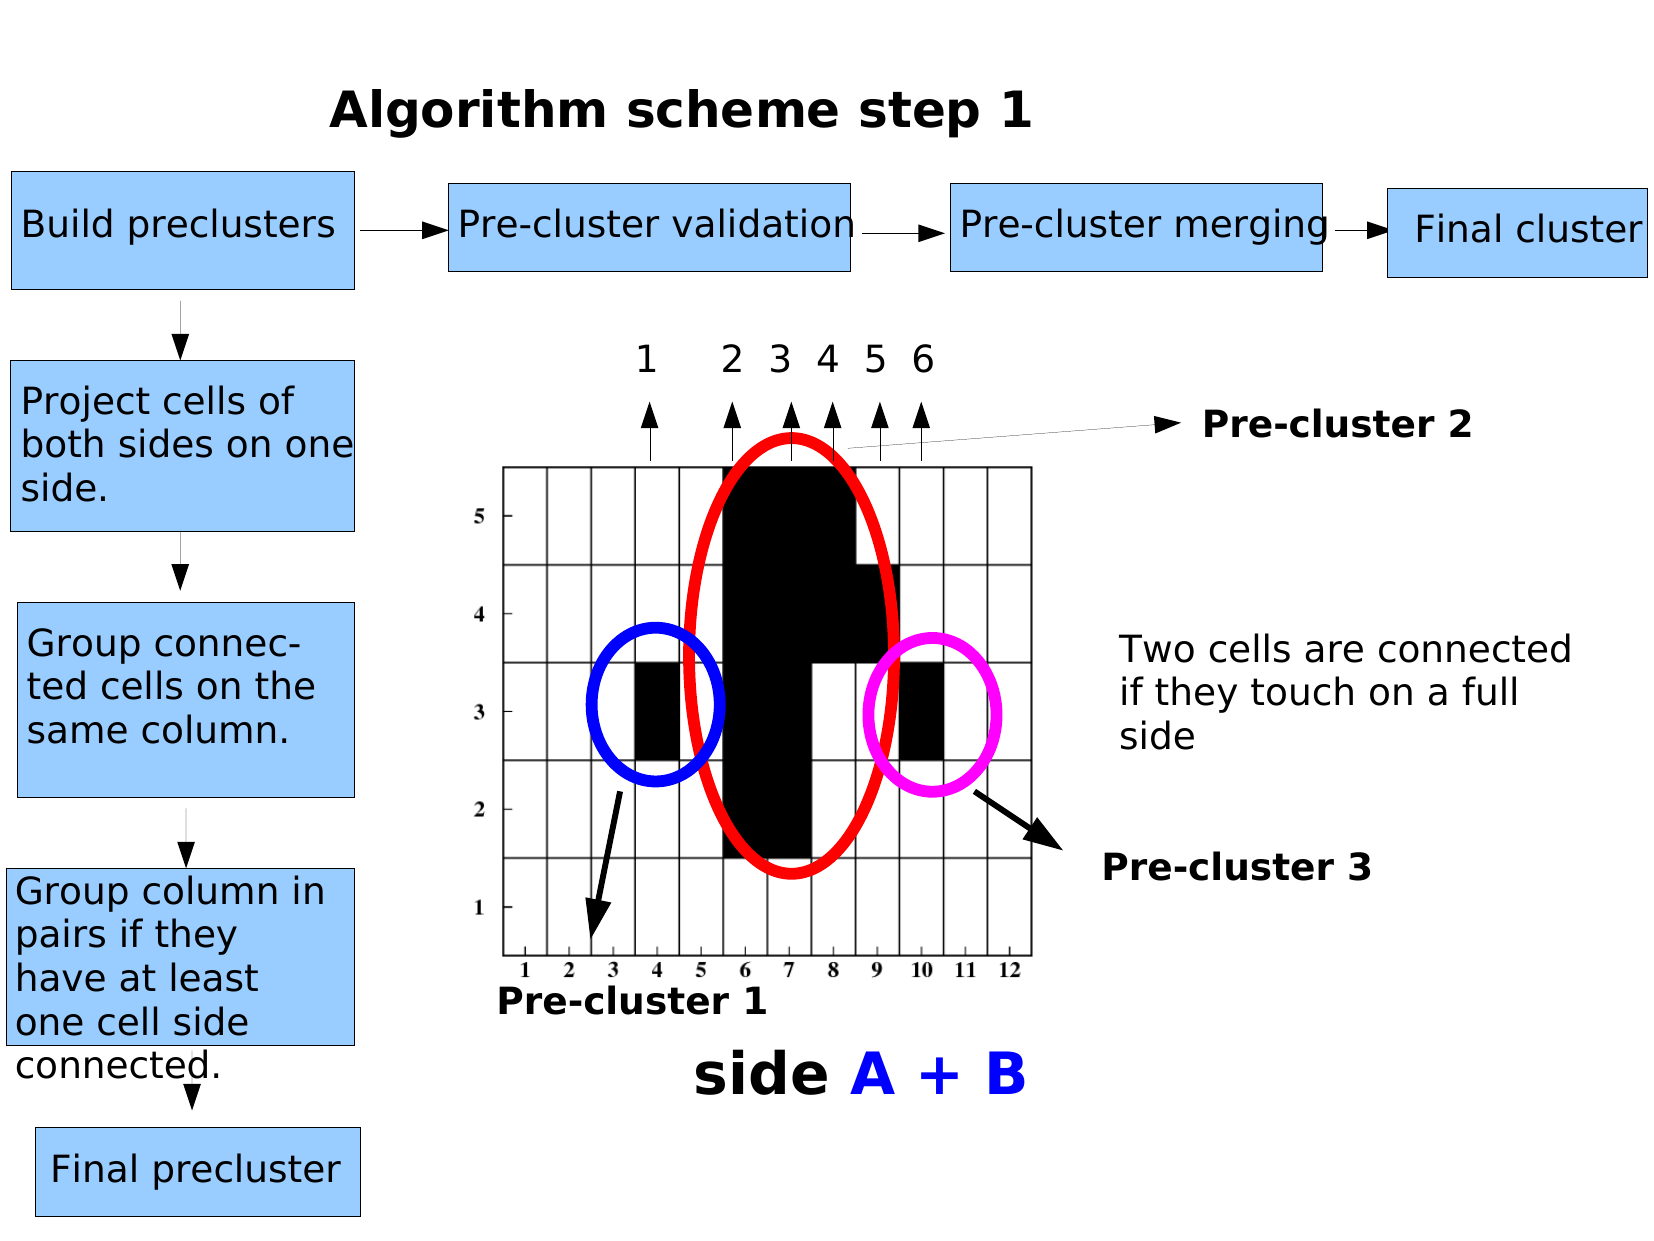

Algorithm scheme step 1
Build preclusters
Pre-cluster validation
Pre-cluster merging
Final cluster
1	 2 3 4 5 6
Project cells of both sides on one side.
Pre-cluster 2
Group connec-ted cells on the same column.
Two cells are connected if they touch on a full side
Pre-cluster 3
Group column in pairs if they have at least one cell side connected.
Pre-cluster 1
side A + B
Final precluster